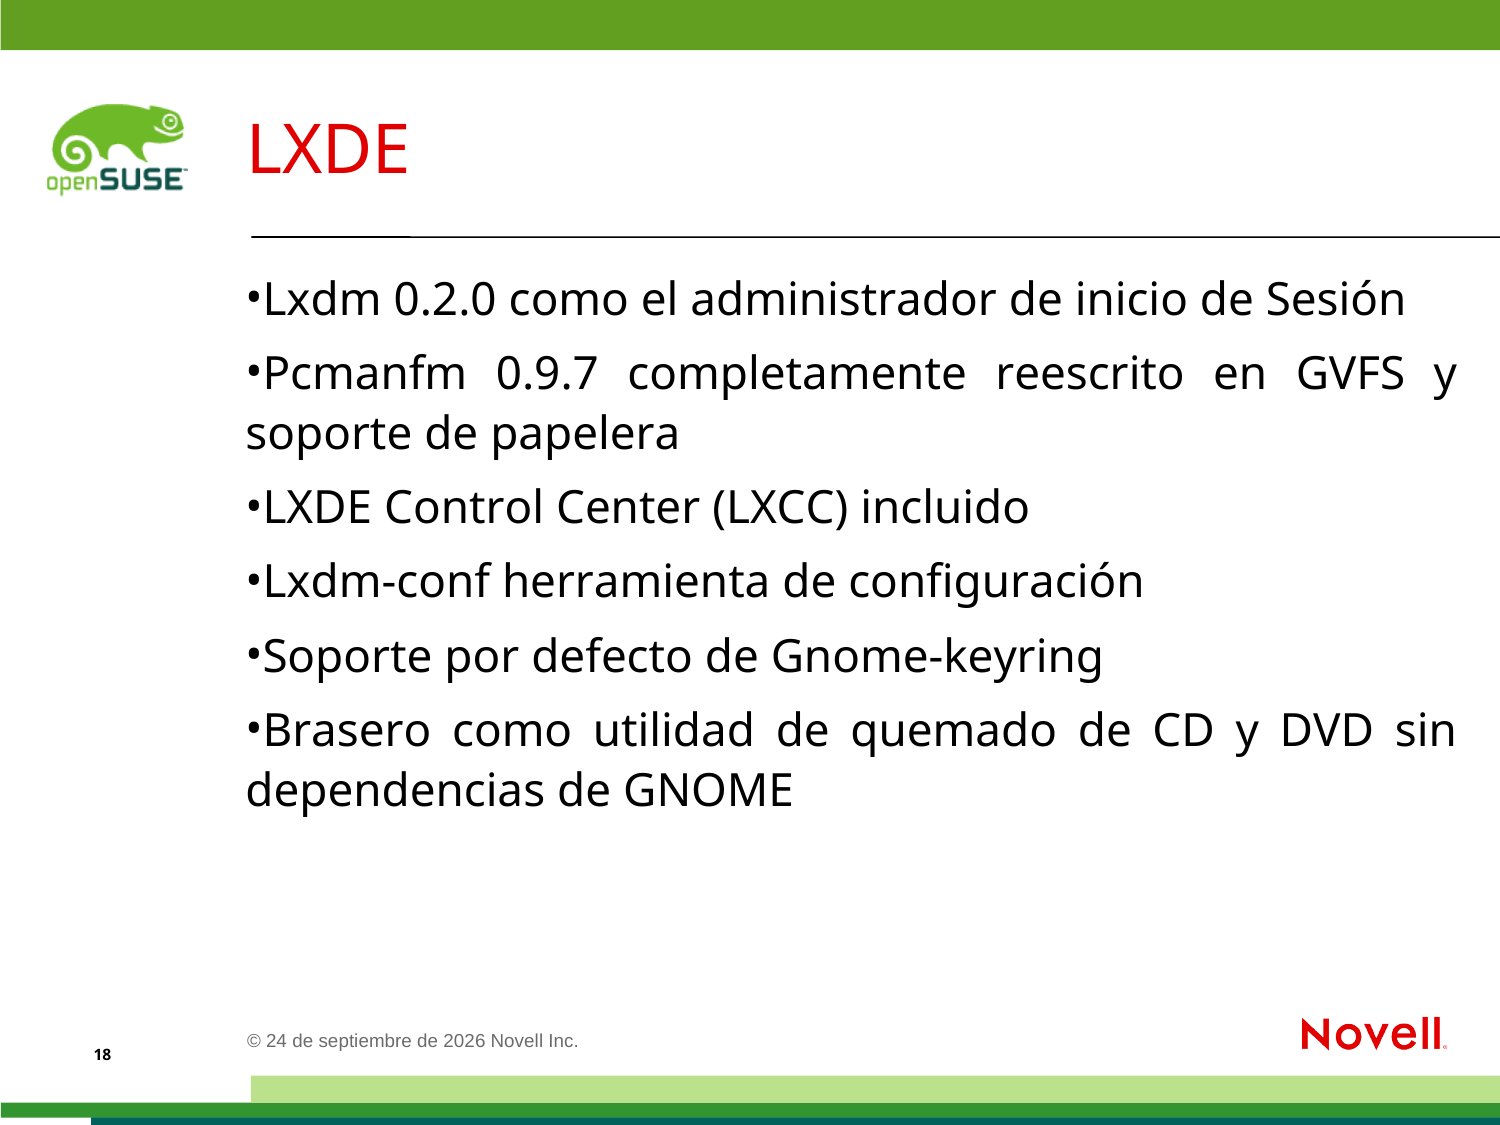

# LXDE
Lxdm 0.2.0 como el administrador de inicio de Sesión
Pcmanfm 0.9.7 completamente reescrito en GVFS y soporte de papelera
LXDE Control Center (LXCC) incluido
Lxdm-conf herramienta de configuración
Soporte por defecto de Gnome-keyring
Brasero como utilidad de quemado de CD y DVD sin dependencias de GNOME